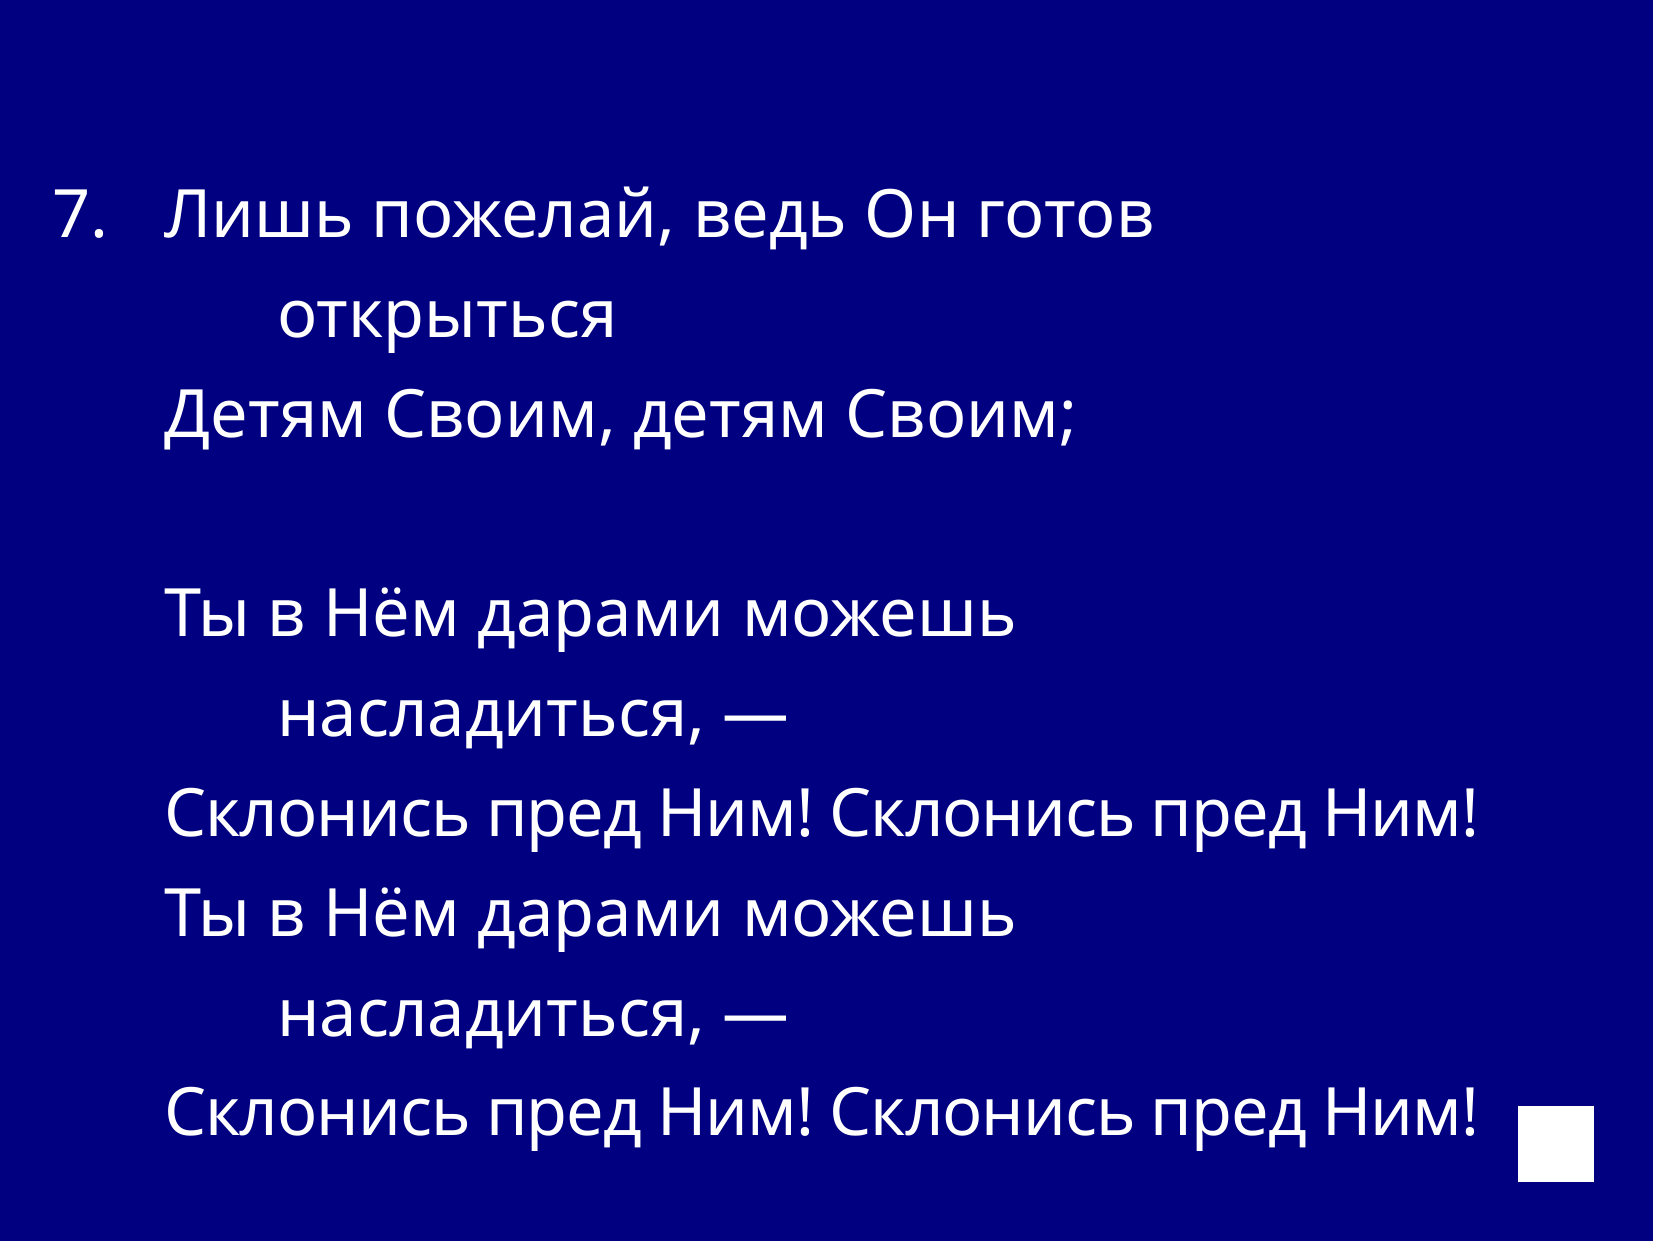

7.	Лишь пожелай, ведь Он готов
		открыться
	Детям Своим, детям Своим;
	Ты в Нём дарами можешь
		насладиться, —
	Склонись пред Ним! Склонись пред Ним!
	Ты в Нём дарами можешь
		насладиться, —
	Склонись пред Ним! Склонись пред Ним!